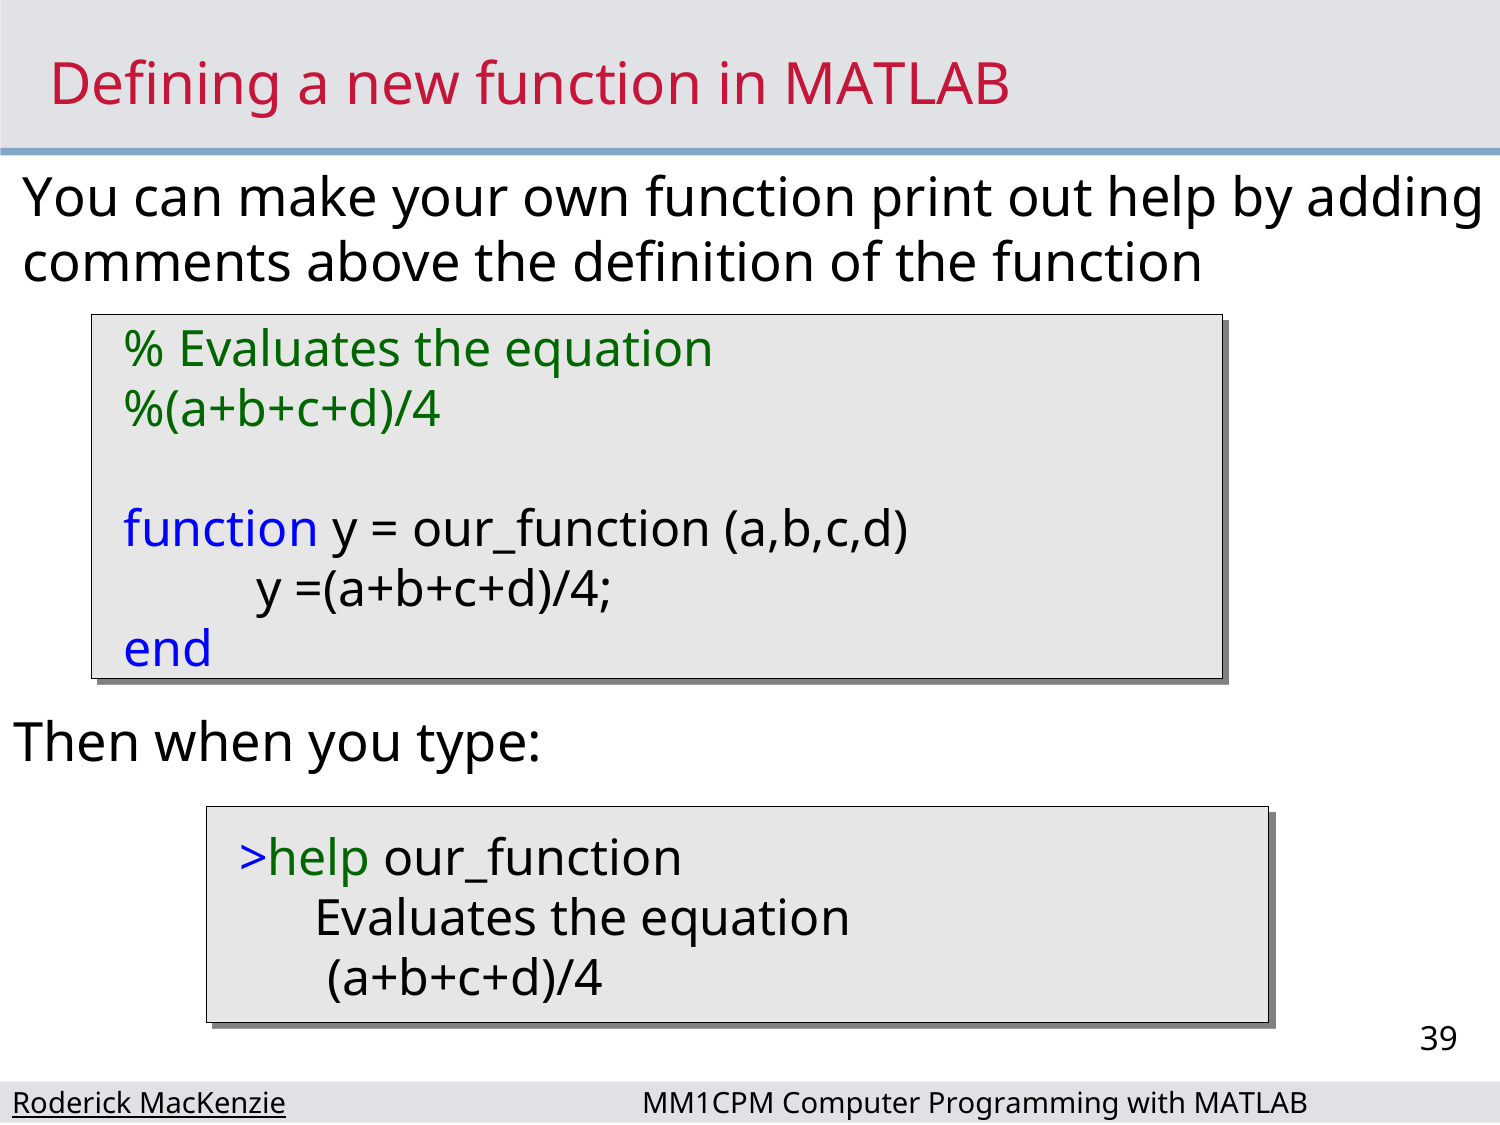

# Defining a new function in MATLAB
You can make your own function print out help by adding comments above the definition of the function
% Evaluates the equation
%(a+b+c+d)/4
function y = our_function (a,b,c,d)
	y =(a+b+c+d)/4;
end
Then when you type:
>help our_function
Evaluates the equation
 (a+b+c+d)/4